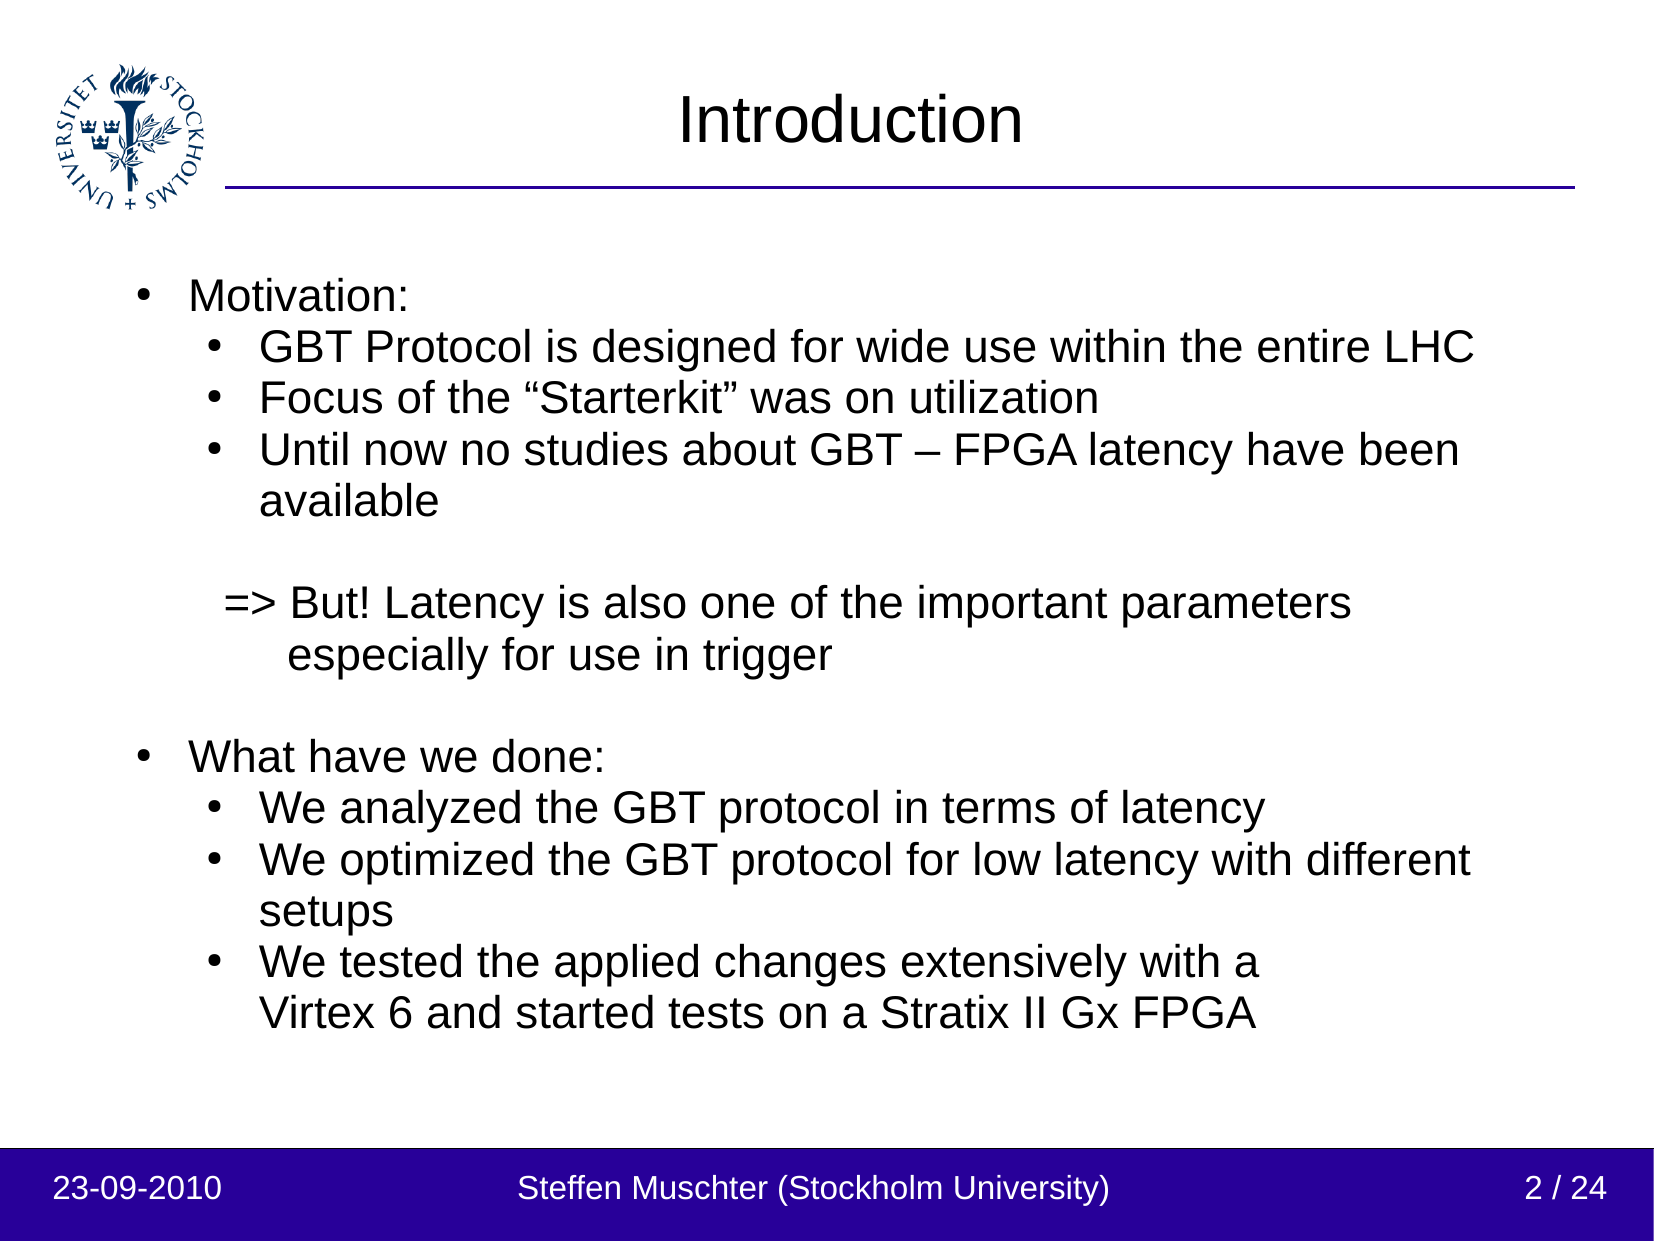

Introduction
Motivation:
GBT Protocol is designed for wide use within the entire LHC
Focus of the “Starterkit” was on utilization
Until now no studies about GBT – FPGA latency have been available
=> But! Latency is also one of the important parameters 	 especially for use in trigger
What have we done:
We analyzed the GBT protocol in terms of latency
We optimized the GBT protocol for low latency with different setups
We tested the applied changes extensively with a
Virtex 6 and started tests on a Stratix II Gx FPGA
2 / 24